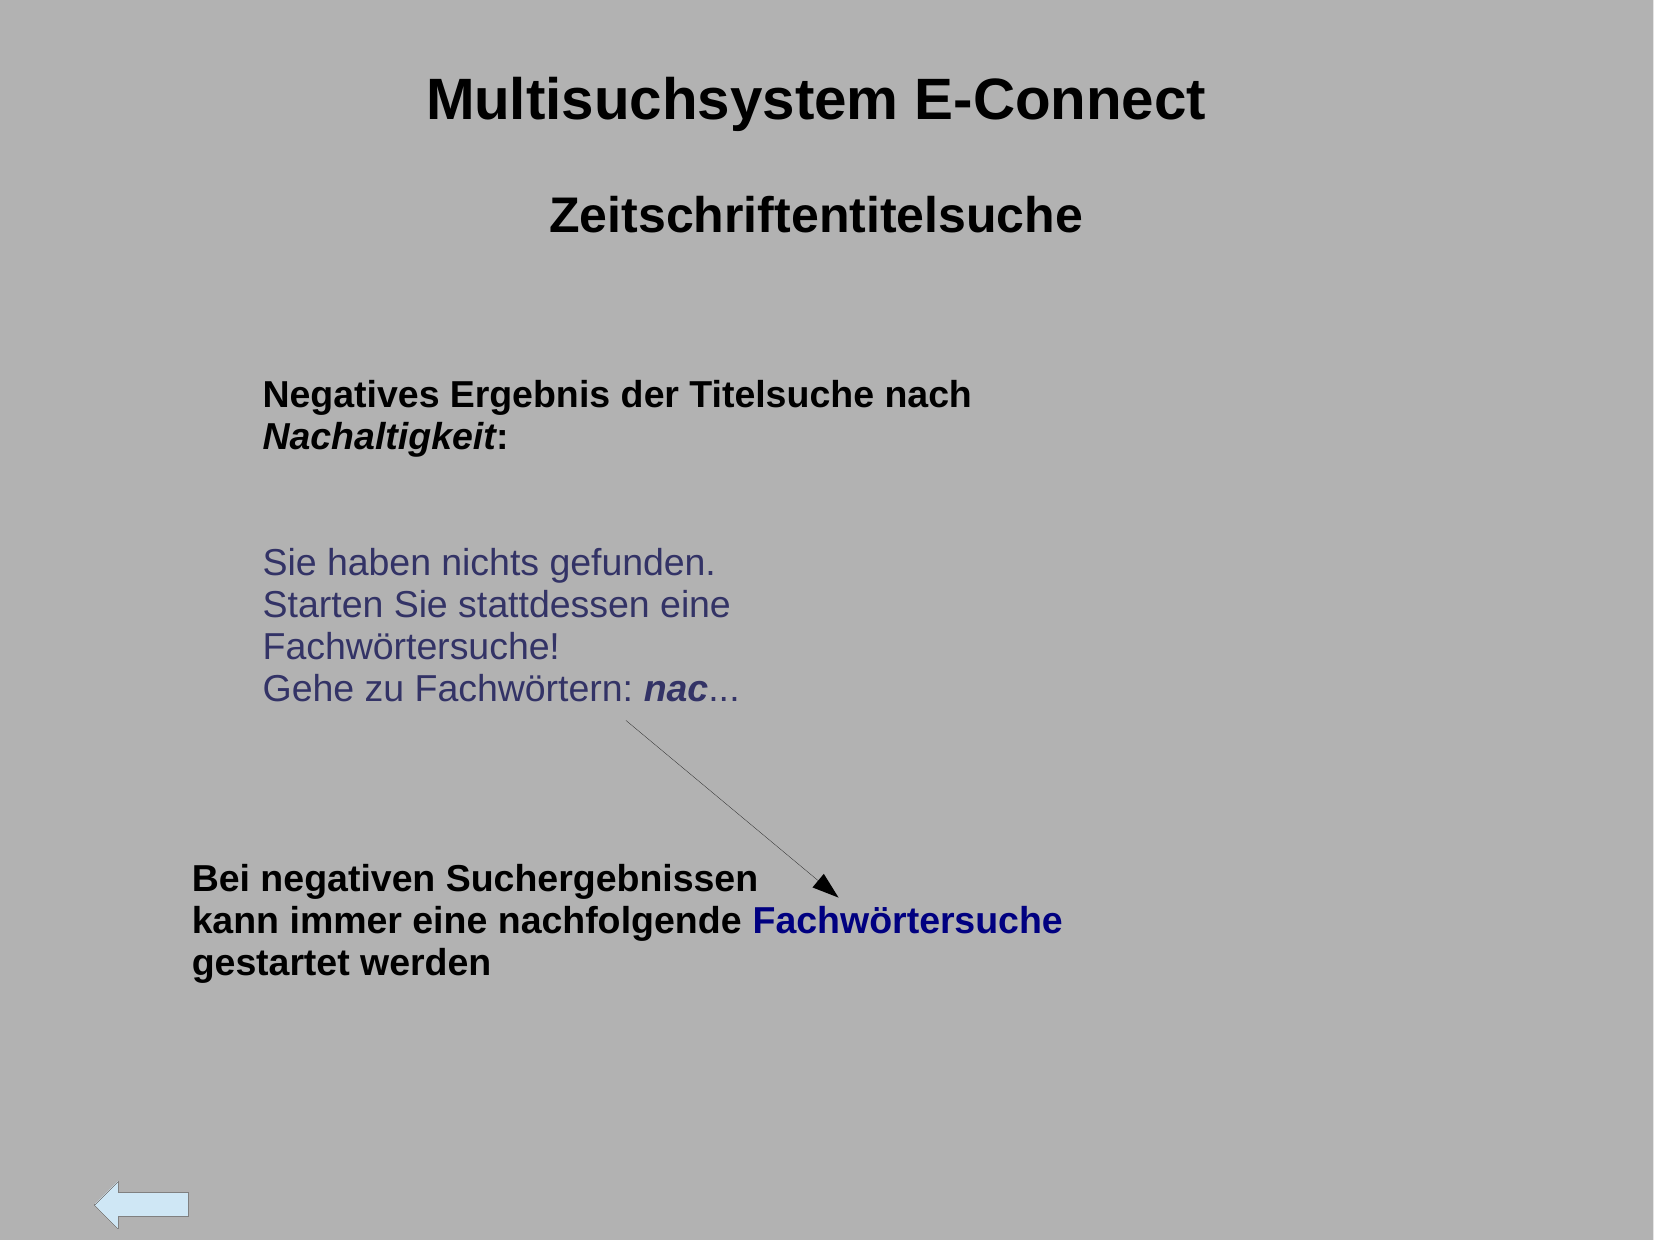

Multisuchsystem E-Connect
Zeitschriftentitelsuche
Negatives Ergebnis der Titelsuche nach
Nachaltigkeit:
Sie haben nichts gefunden.
Starten Sie stattdessen eine
Fachwörtersuche!
Gehe zu Fachwörtern: nac...
Bei negativen Suchergebnissen
kann immer eine nachfolgende Fachwörtersuche
gestartet werden